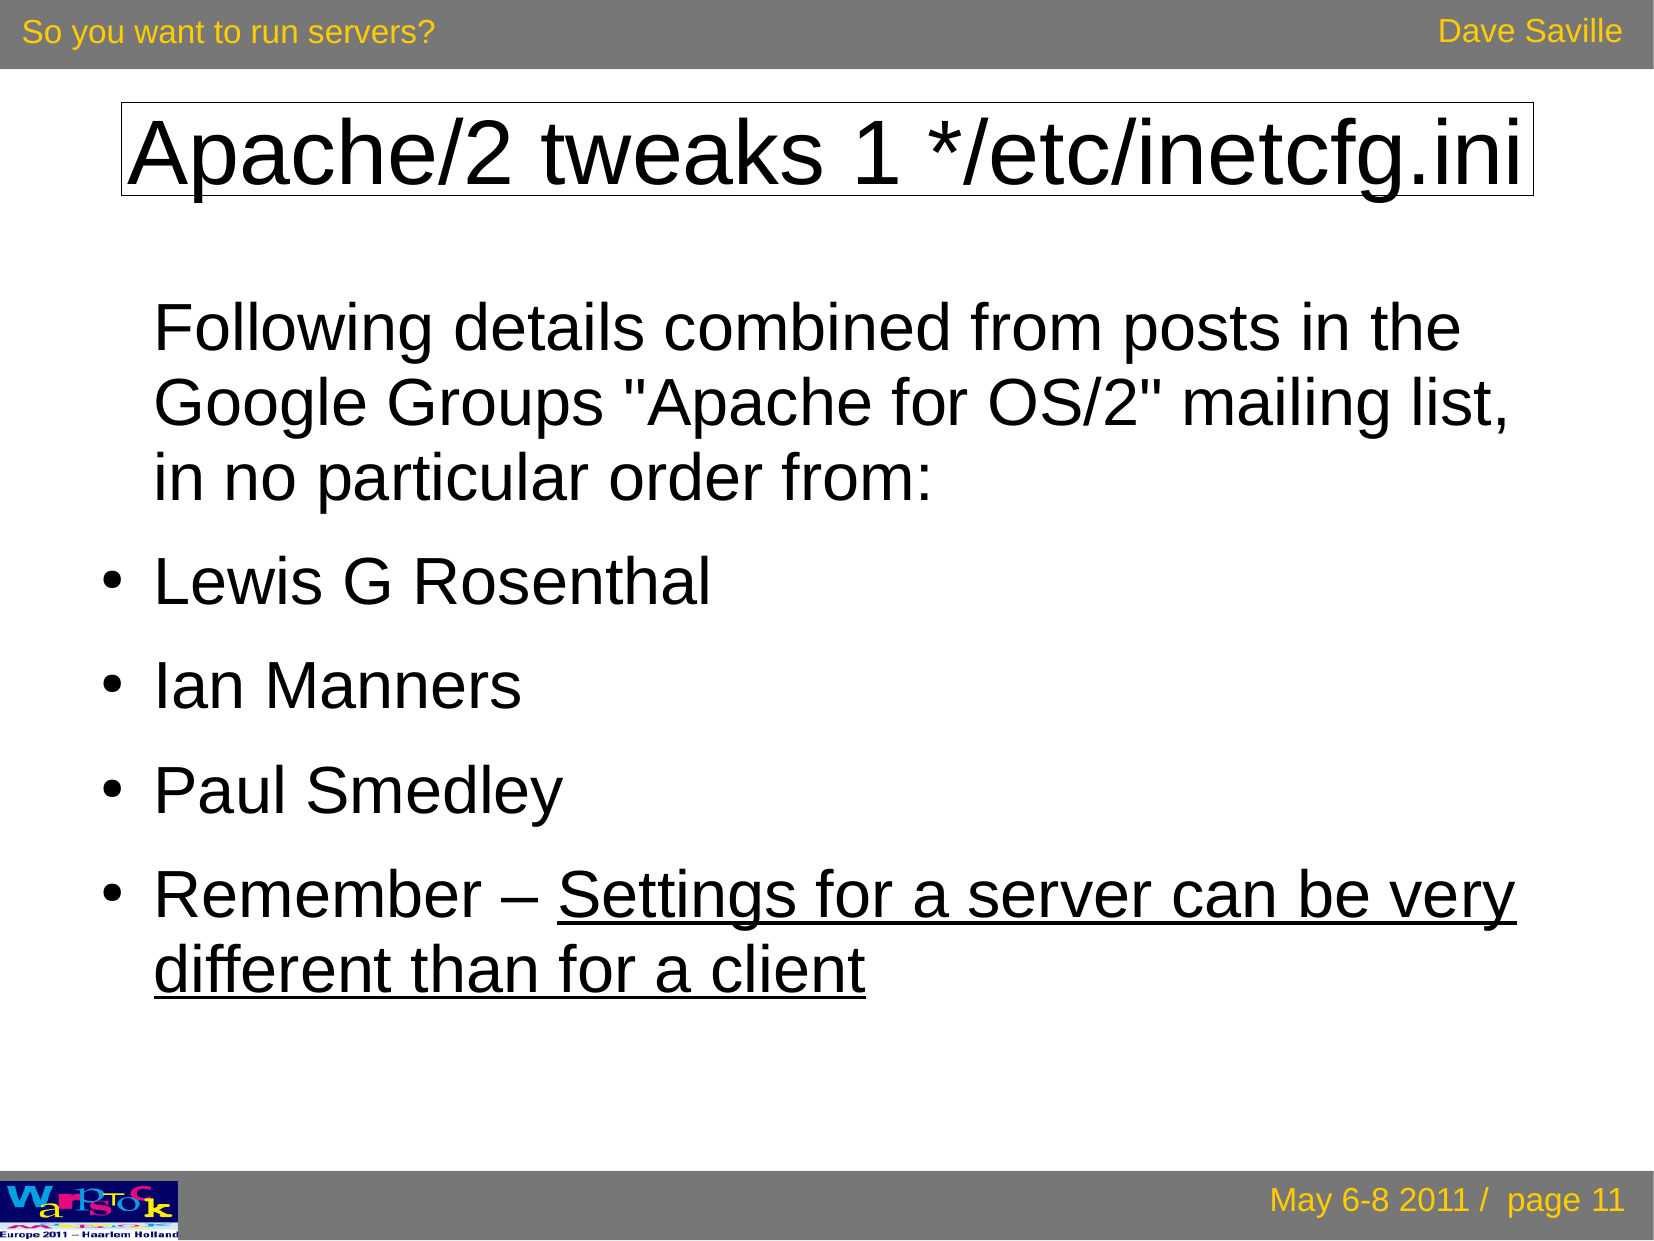

# Apache/2 tweaks 1 */etc/inetcfg.ini
Following details combined from posts in the Google Groups "Apache for OS/2" mailing list, in no particular order from:
Lewis G Rosenthal
Ian Manners
Paul Smedley
Remember – Settings for a server can be very different than for a client